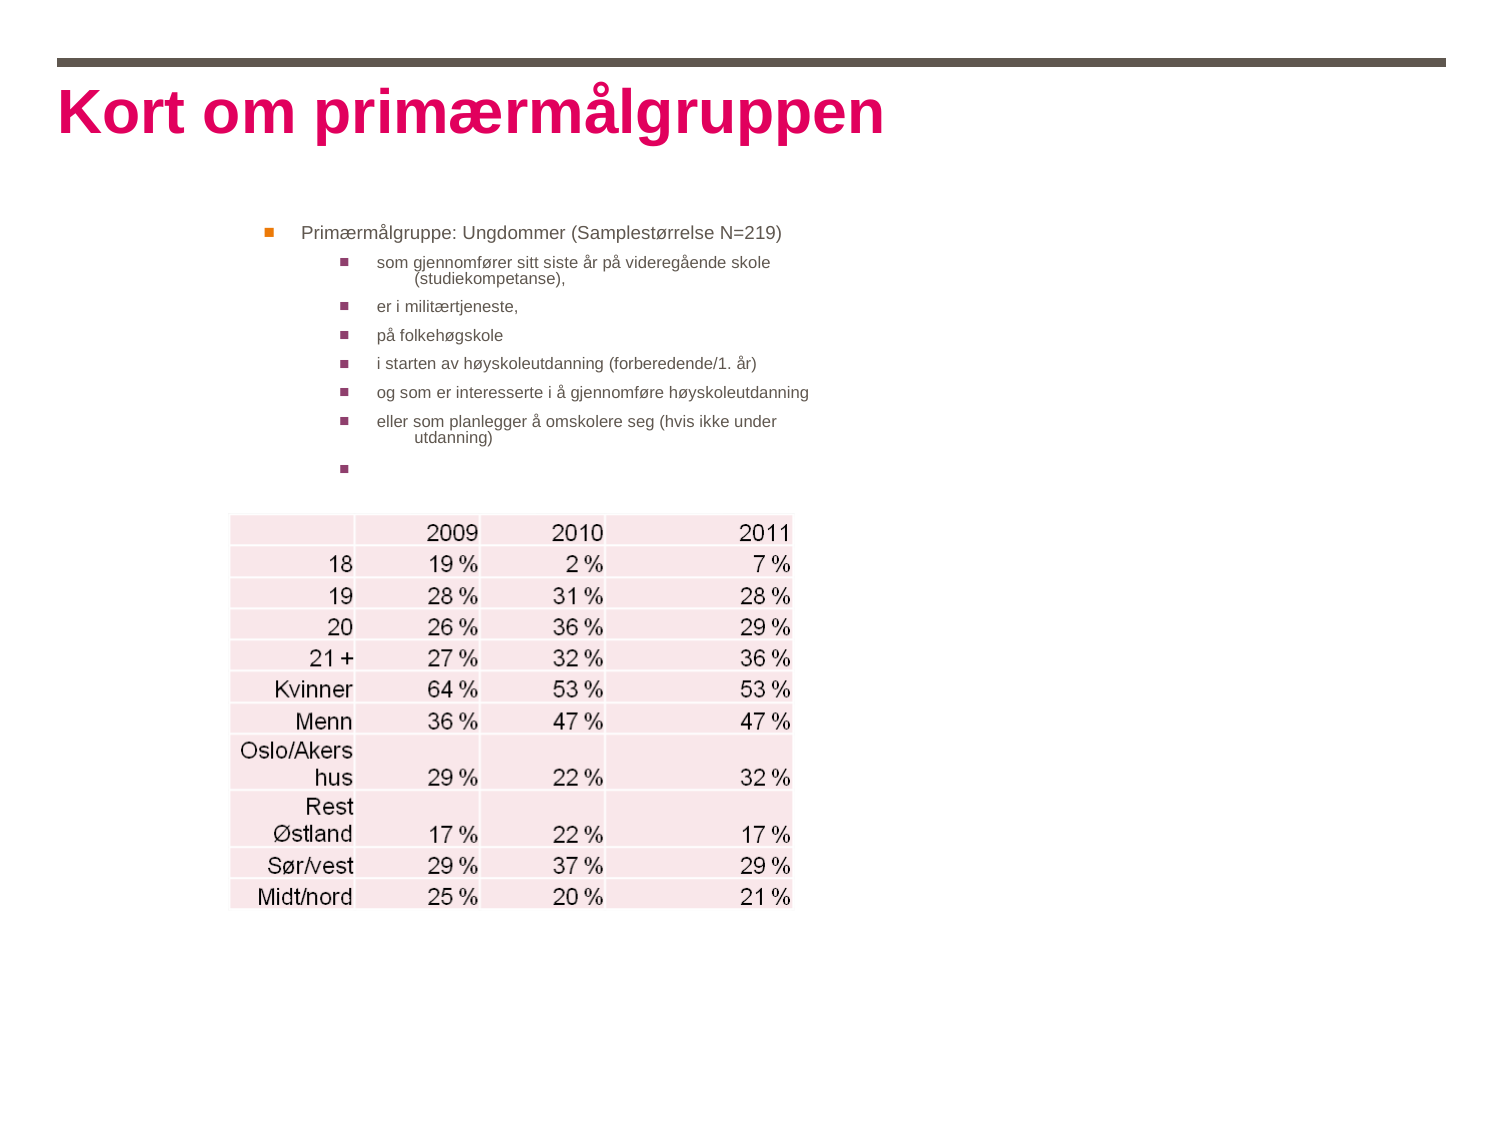

# Kort om primærmålgruppen
Primærmålgruppe: Ungdommer (Samplestørrelse N=219)
som gjennomfører sitt siste år på videregående skole (studiekompetanse),
er i militærtjeneste,
på folkehøgskole
i starten av høyskoleutdanning (forberedende/1. år)
og som er interesserte i å gjennomføre høyskoleutdanning
eller som planlegger å omskolere seg (hvis ikke under utdanning)